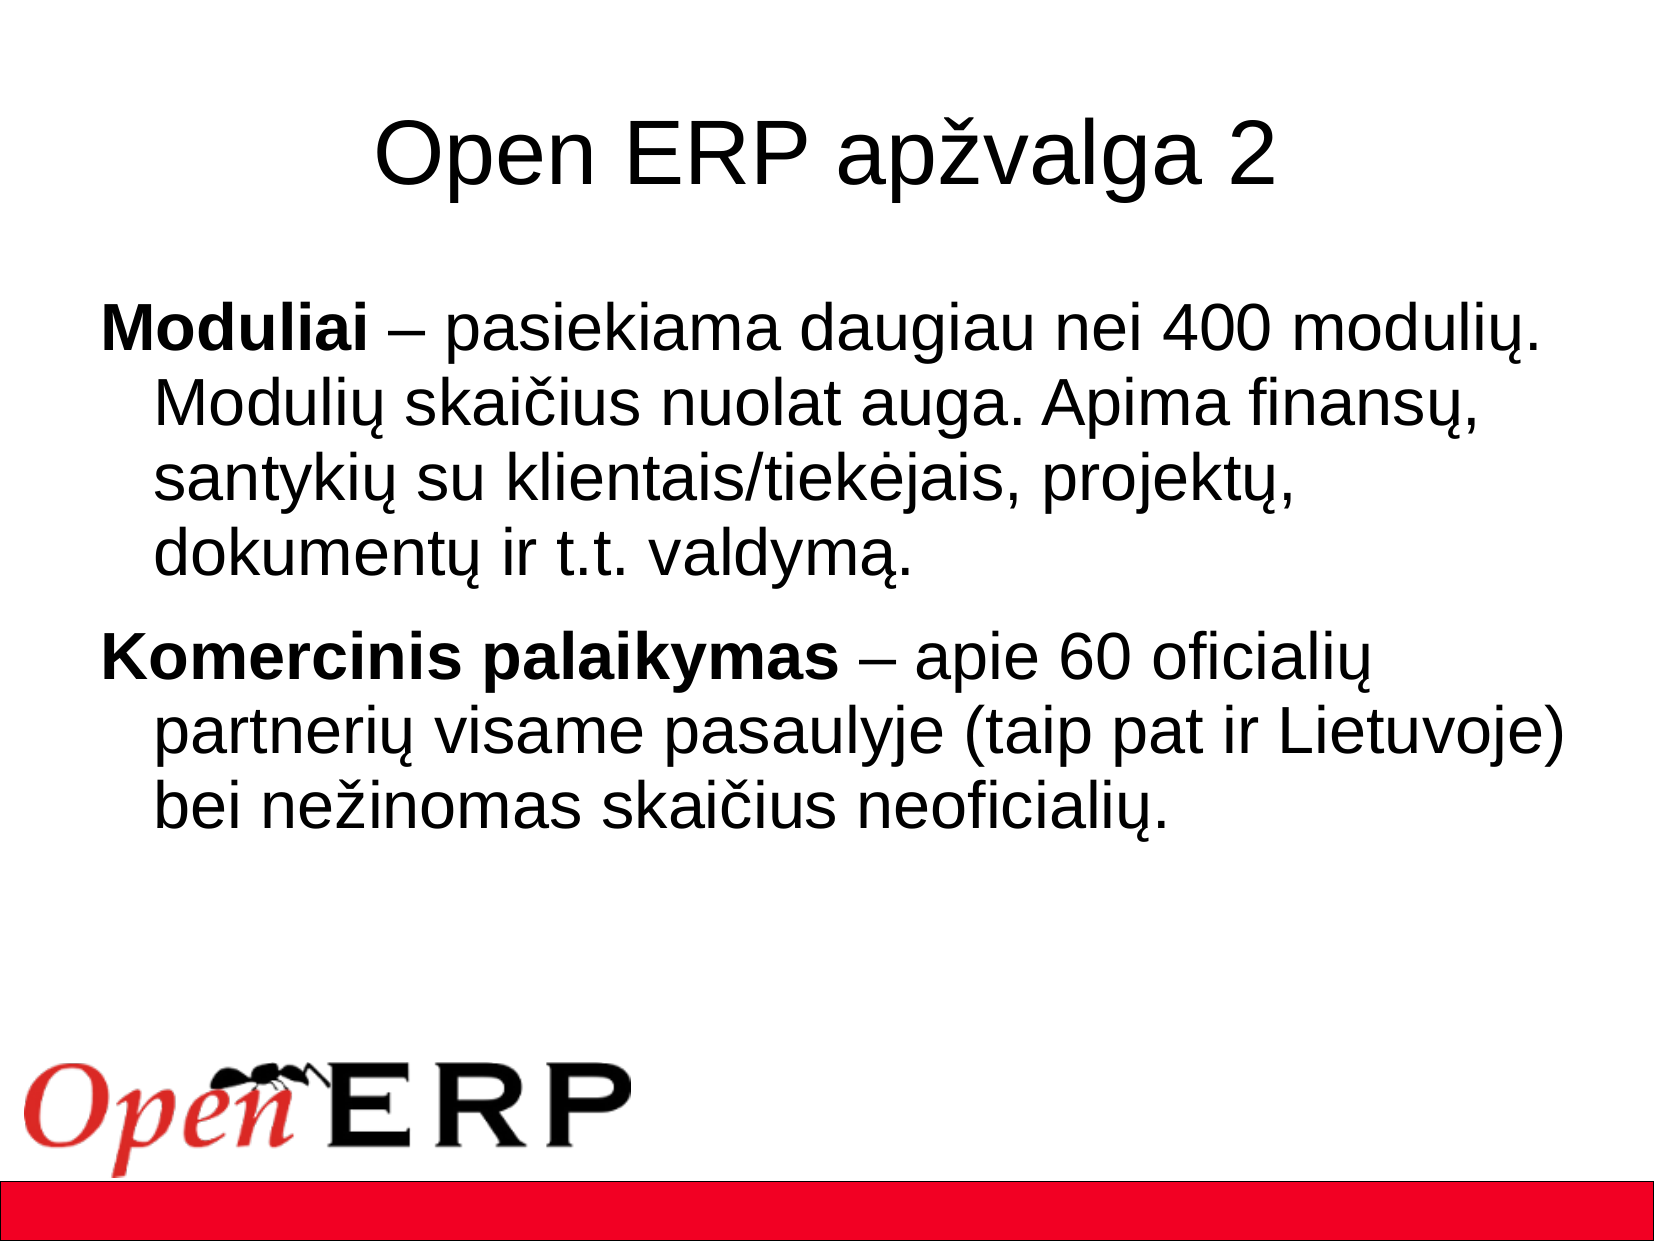

# Open ERP apžvalga 2
Moduliai – pasiekiama daugiau nei 400 modulių. Modulių skaičius nuolat auga. Apima finansų, santykių su klientais/tiekėjais, projektų, dokumentų ir t.t. valdymą.
Komercinis palaikymas – apie 60 oficialių partnerių visame pasaulyje (taip pat ir Lietuvoje) bei nežinomas skaičius neoficialių.